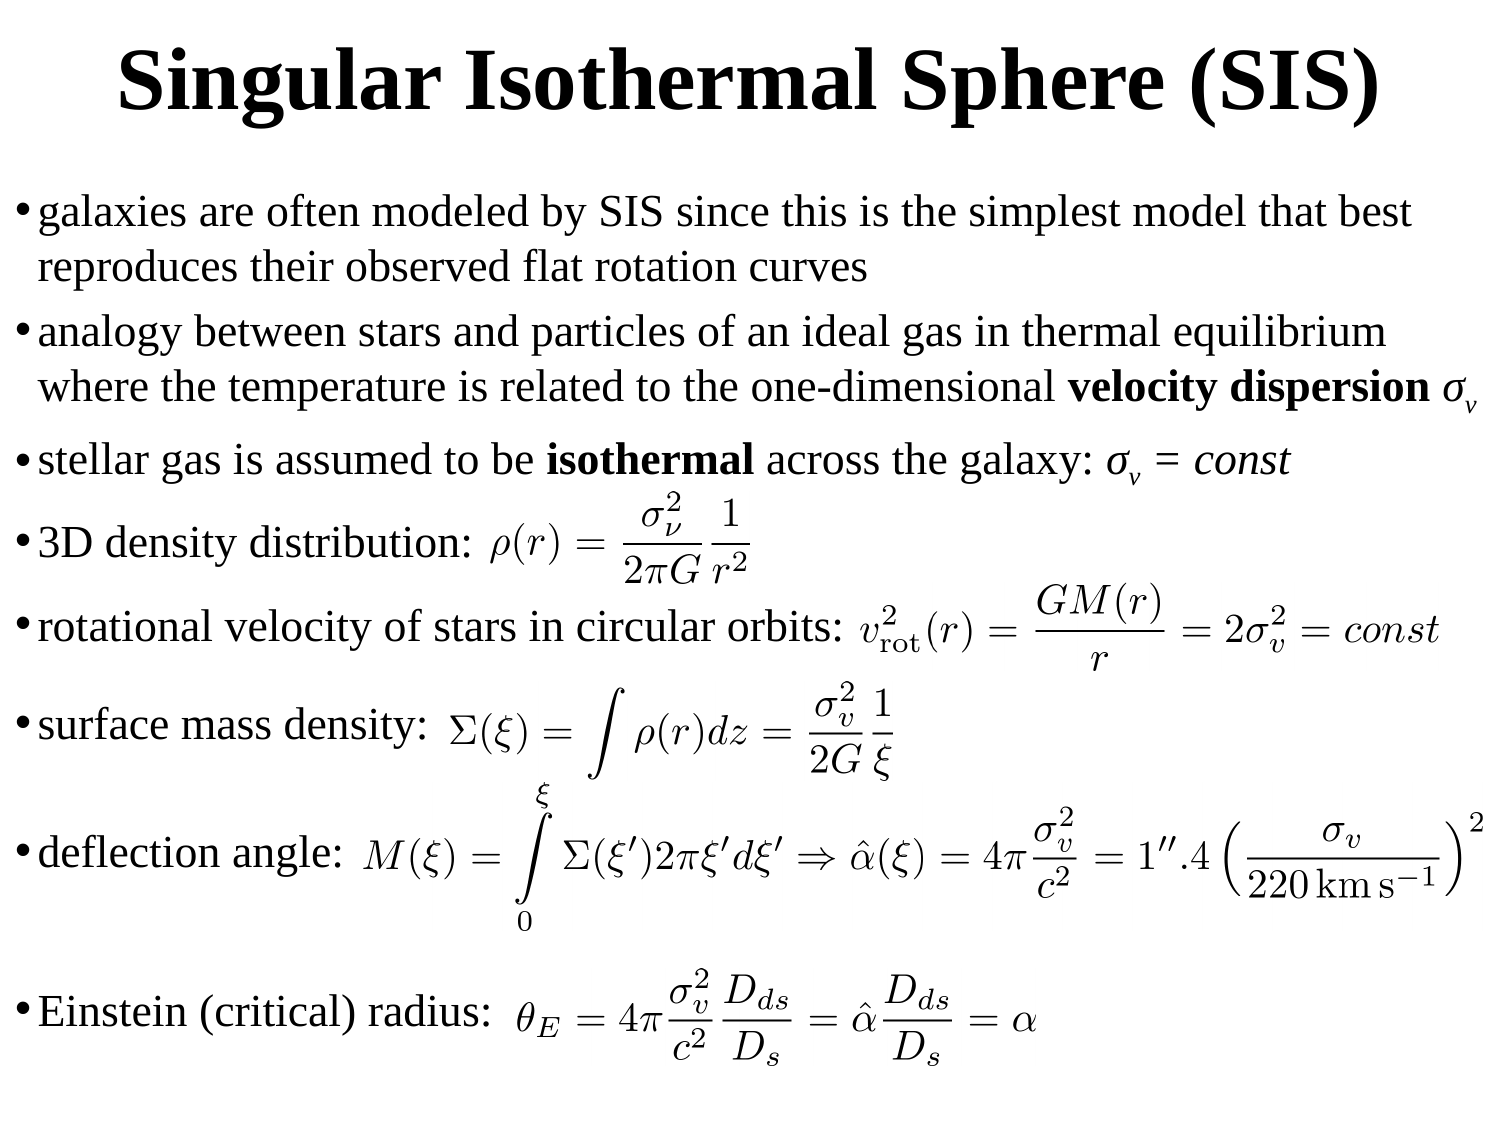

# Singular Isothermal Sphere (SIS)
galaxies are often modeled by SIS since this is the simplest model that best reproduces their observed flat rotation curves
analogy between stars and particles of an ideal gas in thermal equilibrium where the temperature is related to the one-dimensional velocity dispersion σv
stellar gas is assumed to be isothermal across the galaxy: σv = const
3D density distribution:
rotational velocity of stars in circular orbits:
surface mass density:
deflection angle:
Einstein (critical) radius: